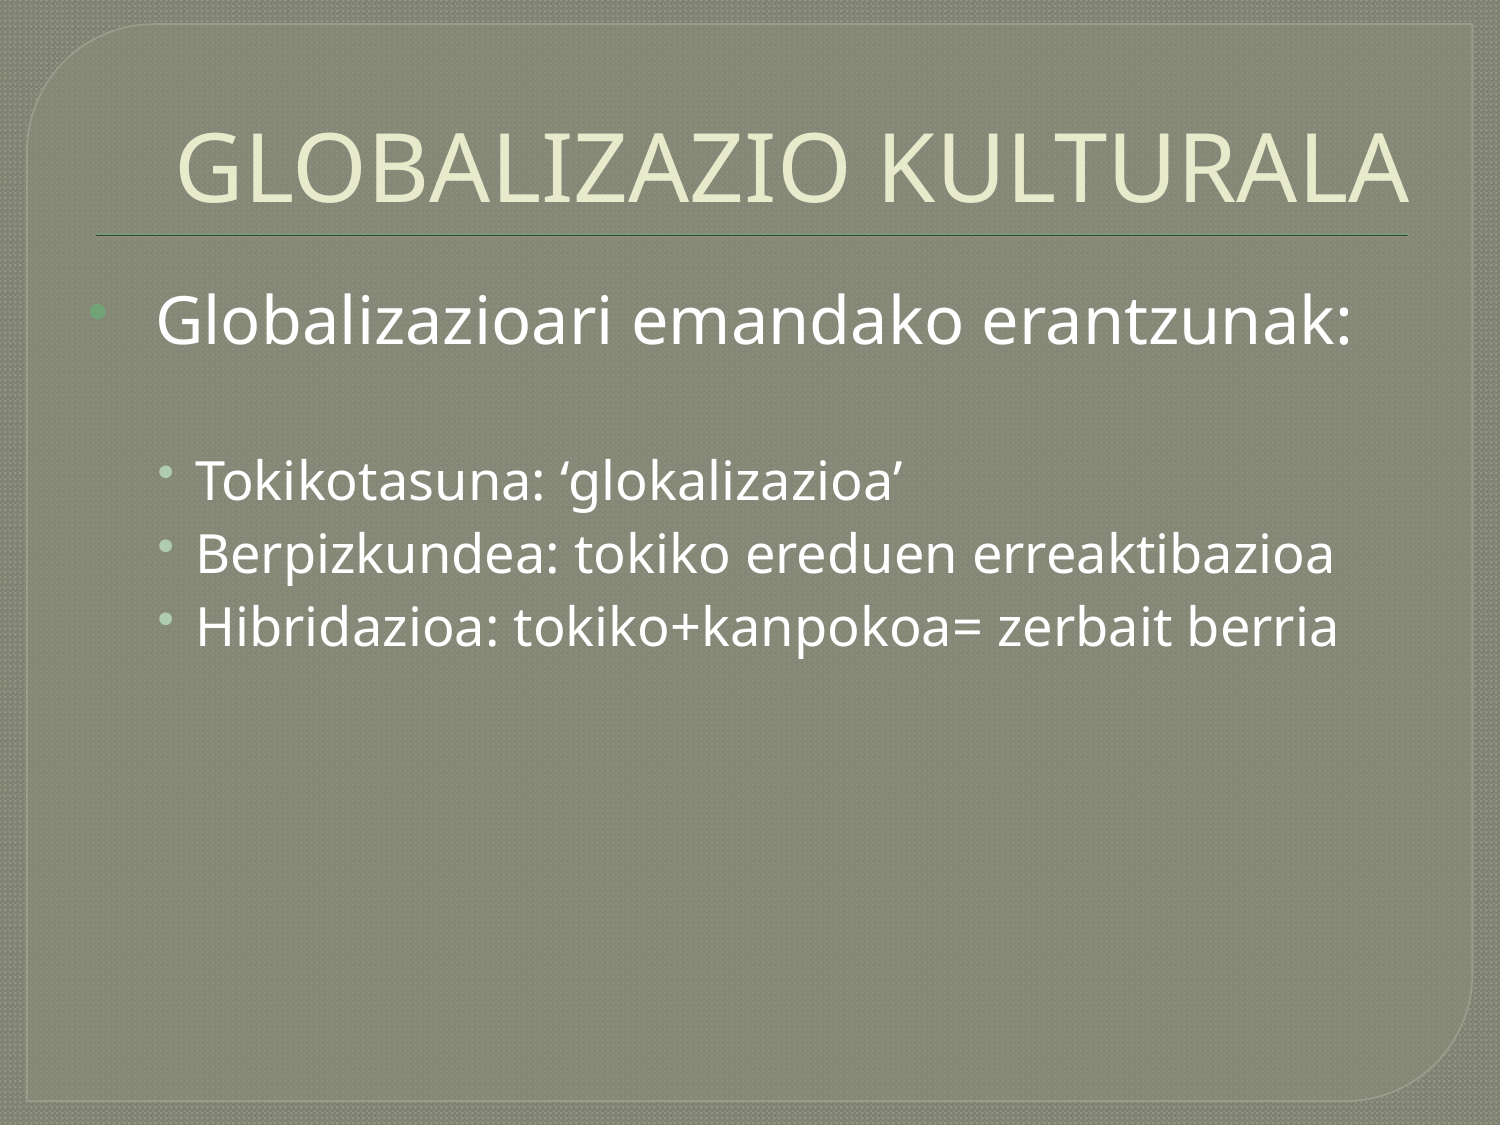

# GLOBALIZAZIO KULTURALA
 Globalizazioari emandako erantzunak:
Tokikotasuna: ‘glokalizazioa’
Berpizkundea: tokiko ereduen erreaktibazioa
Hibridazioa: tokiko+kanpokoa= zerbait berria